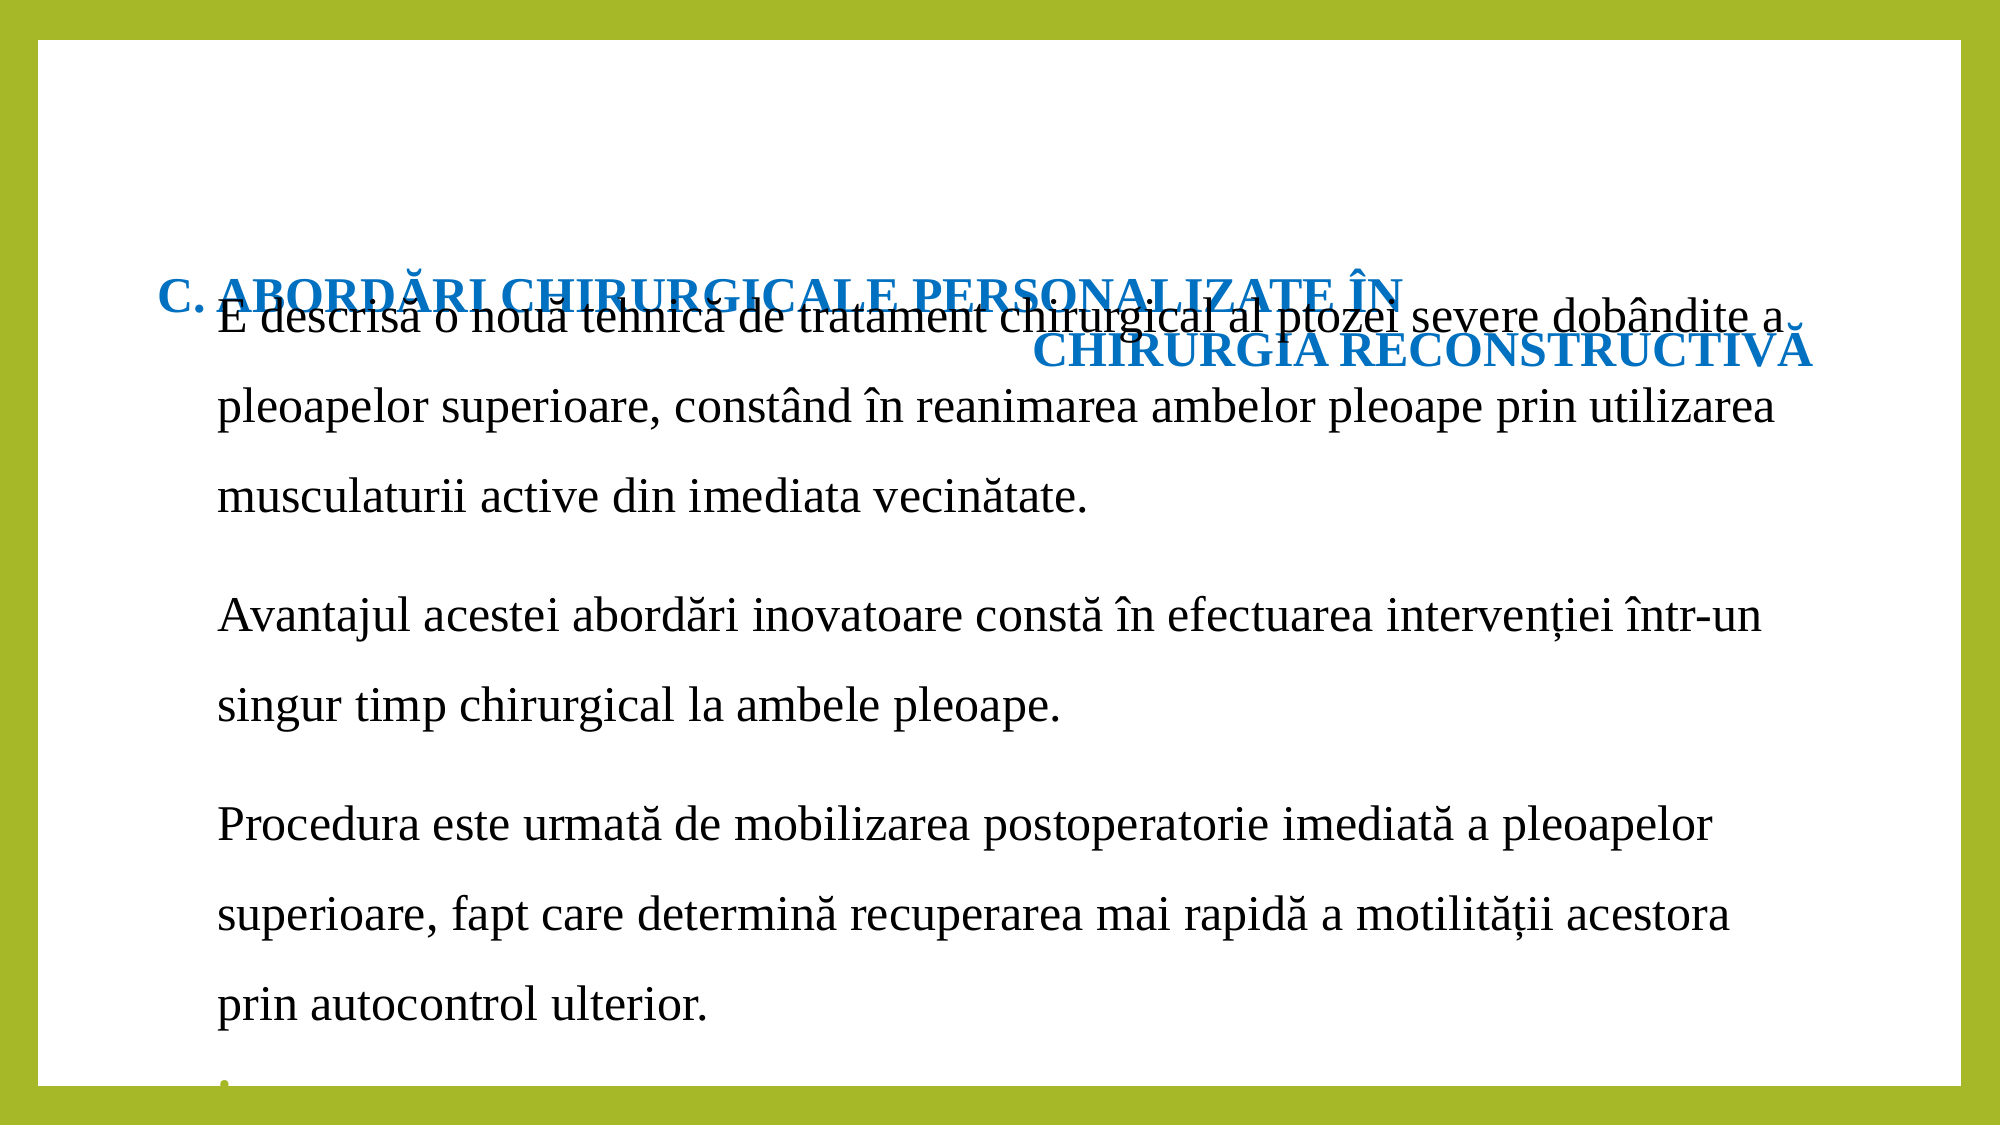

# C. ABORDĂRI CHIRURGICALE PERSONALIZATE ÎN CHIRURGIA RECONSTRUCTIVĂ
E descrisă o nouă tehnică de tratament chirurgical al ptozei severe dobândite a pleoapelor superioare, constând în reanimarea ambelor pleoape prin utilizarea musculaturii active din imediata vecinătate.
Avantajul acestei abordări inovatoare constă în efectuarea intervenției într-un singur timp chirurgical la ambele pleoape.
Procedura este urmată de mobilizarea postoperatorie imediată a pleoapelor superioare, fapt care determină recuperarea mai rapidă a motilității acestora prin autocontrol ulterior.